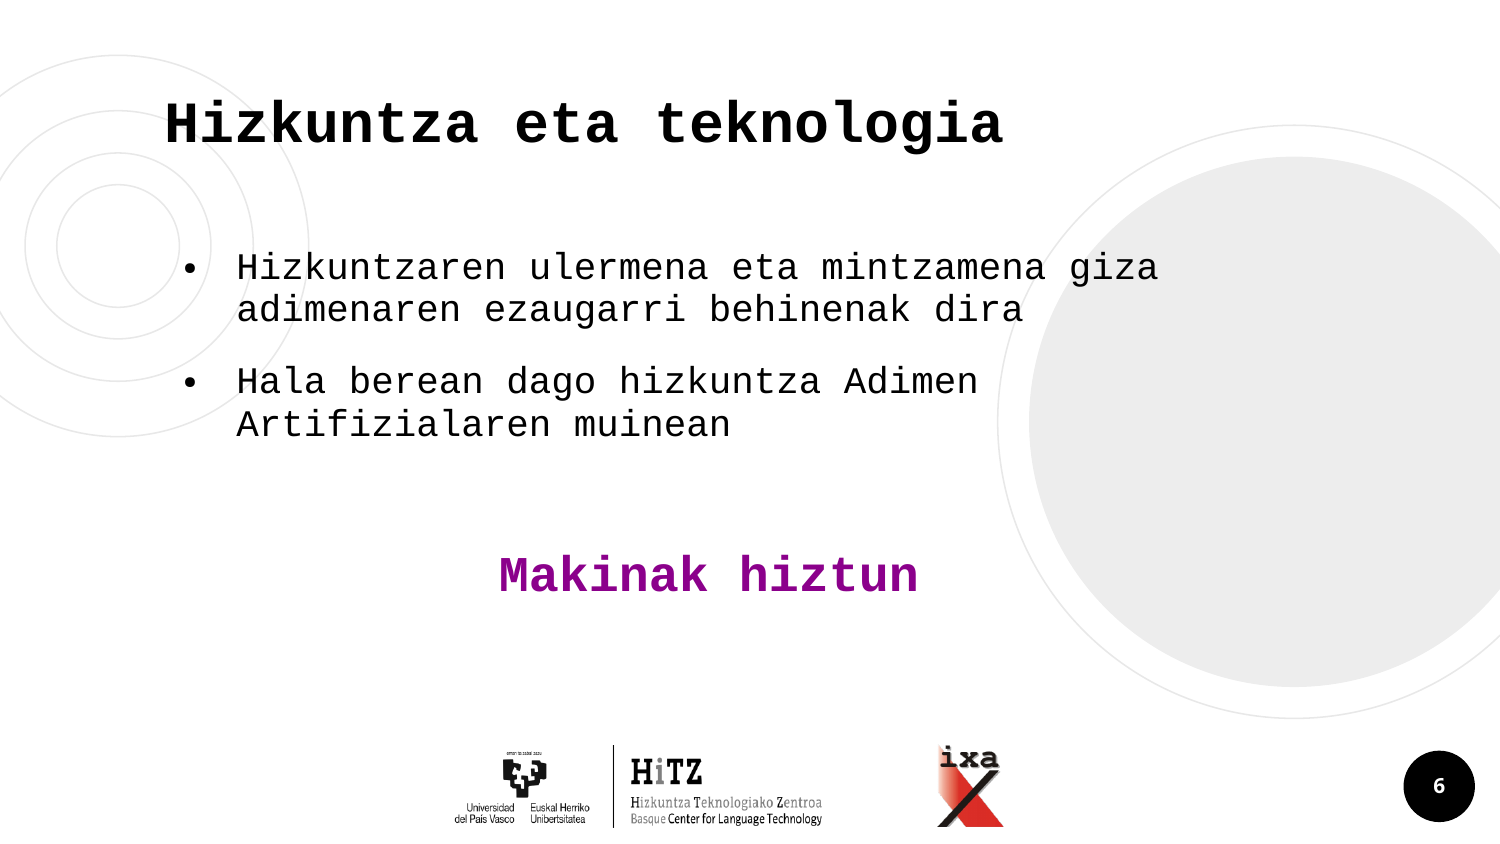

# Hizkuntza eta teknologia
Hizkuntzaren ulermena eta mintzamena giza adimenaren ezaugarri behinenak dira
Hala berean dago hizkuntza Adimen Artifizialaren muinean
Makinak hiztun